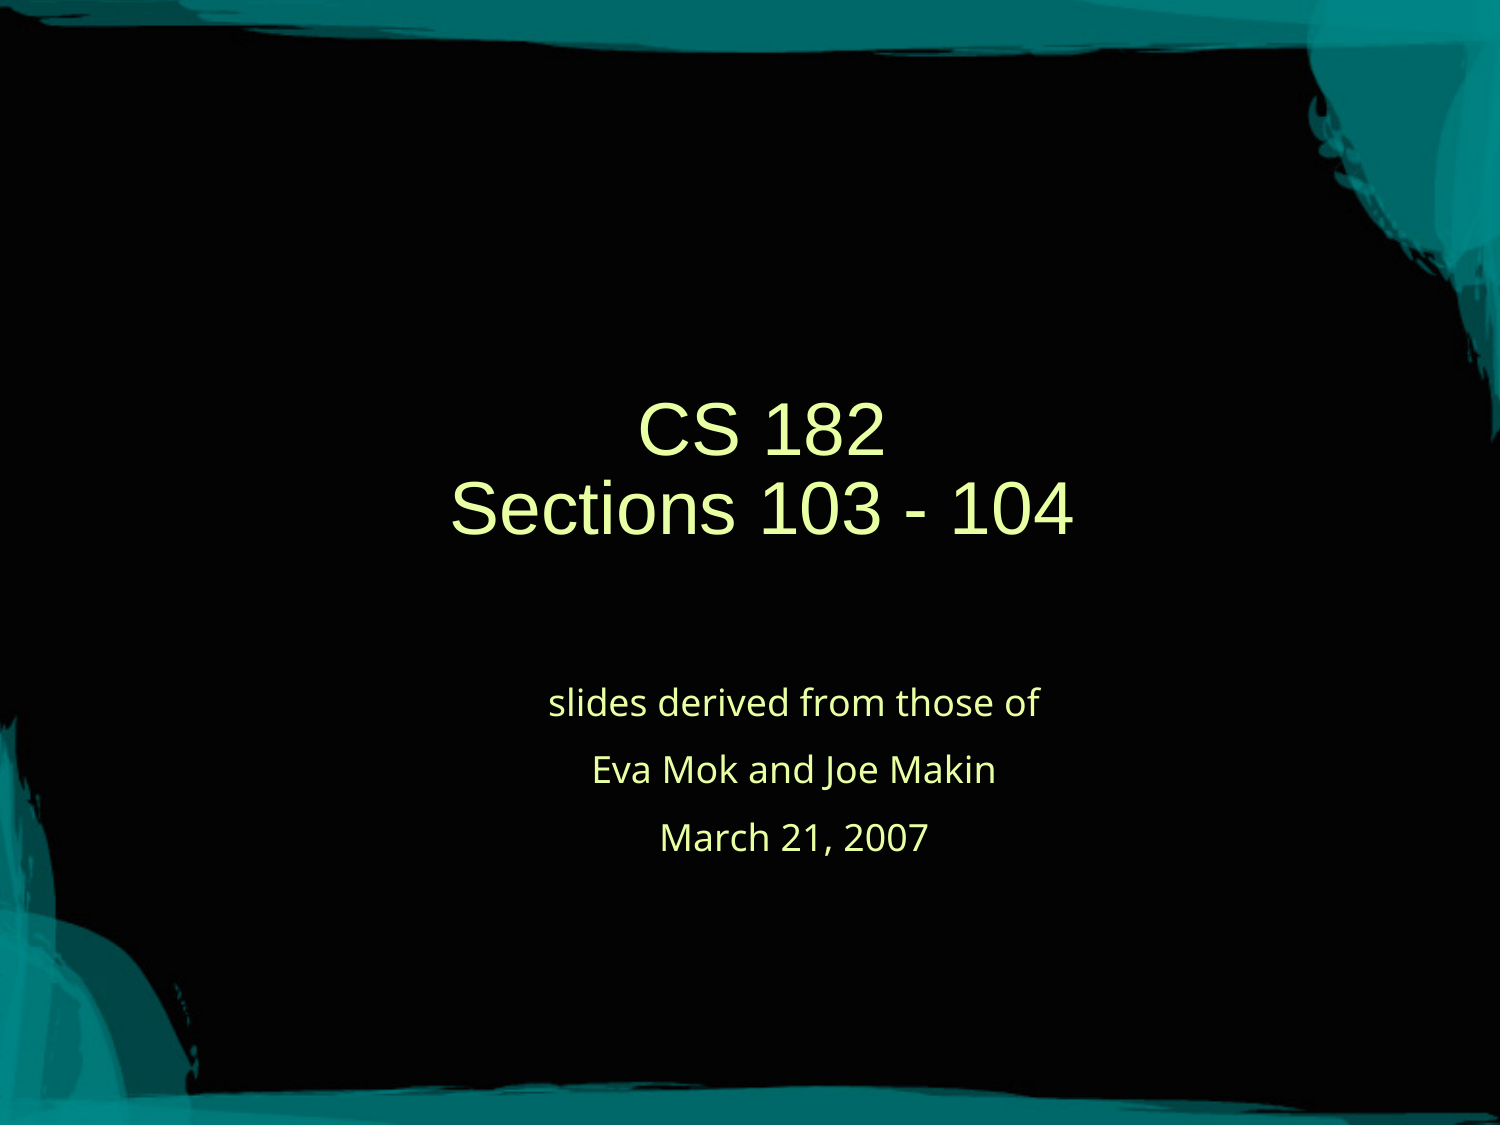

# CS 182 Sections 103 - 104
slides derived from those of
Eva Mok and Joe Makin
March 21, 2007